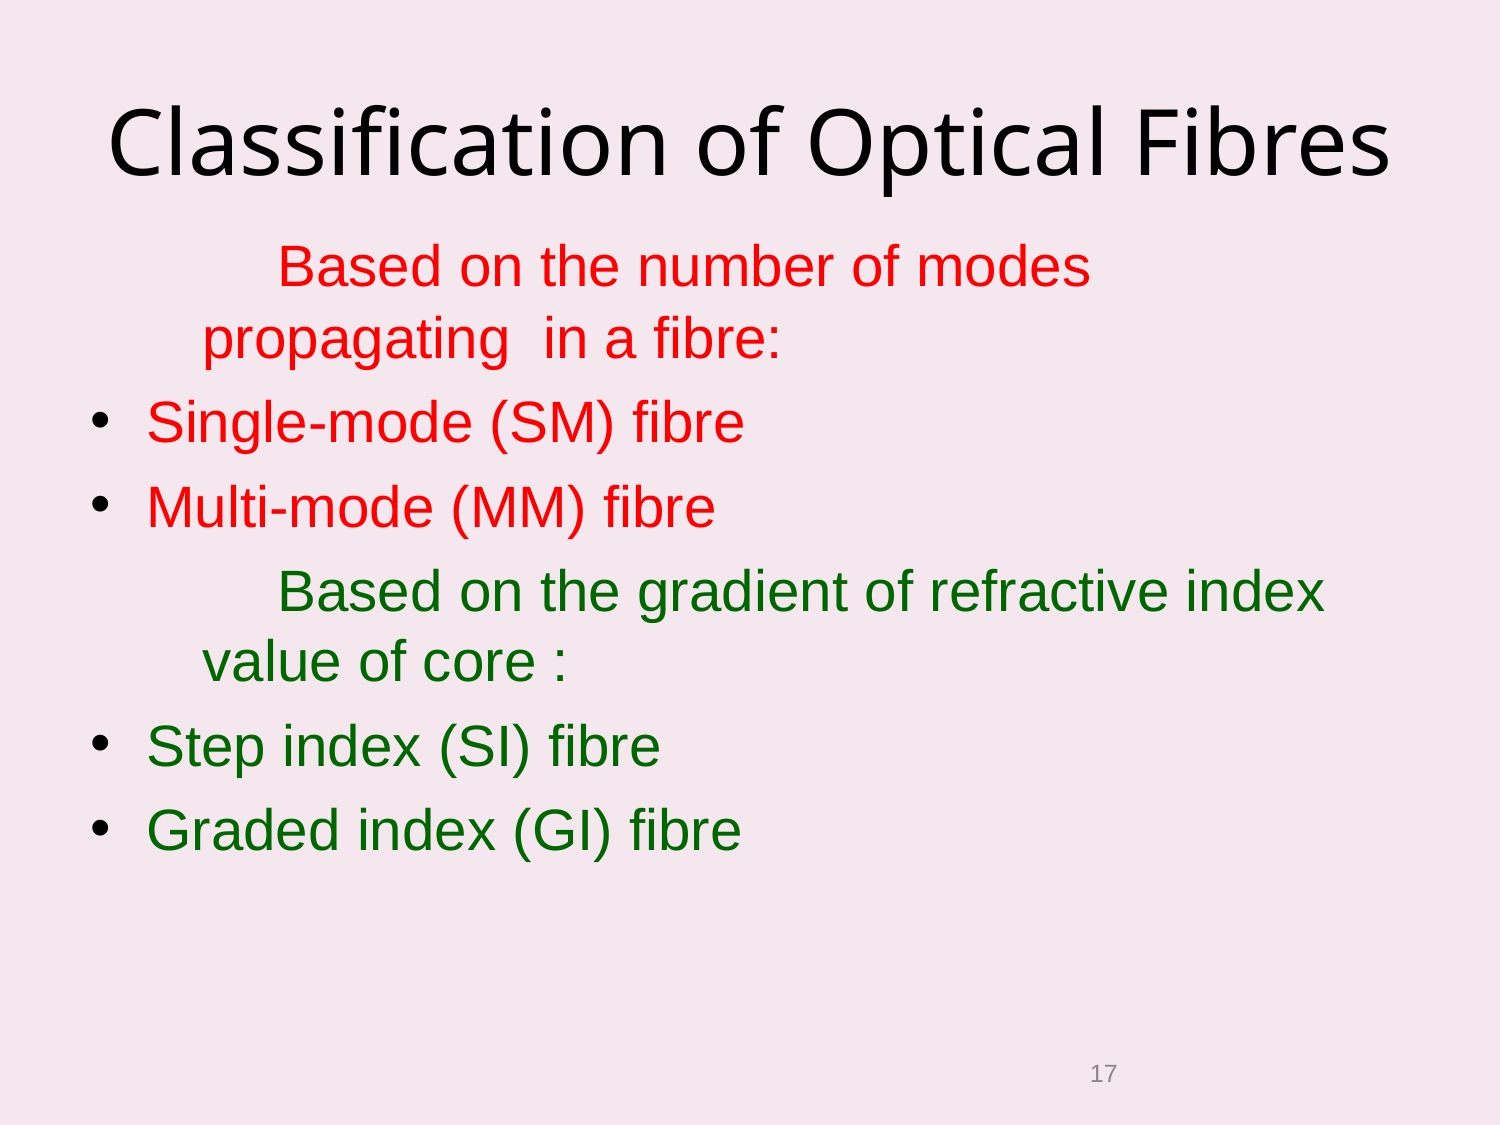

# Classification of Optical Fibres
	Based on the number of modes propagating in a fibre:
Single-mode (SM) fibre
Multi-mode (MM) fibre
	Based on the gradient of refractive index value of core :
Step index (SI) fibre
Graded index (GI) fibre